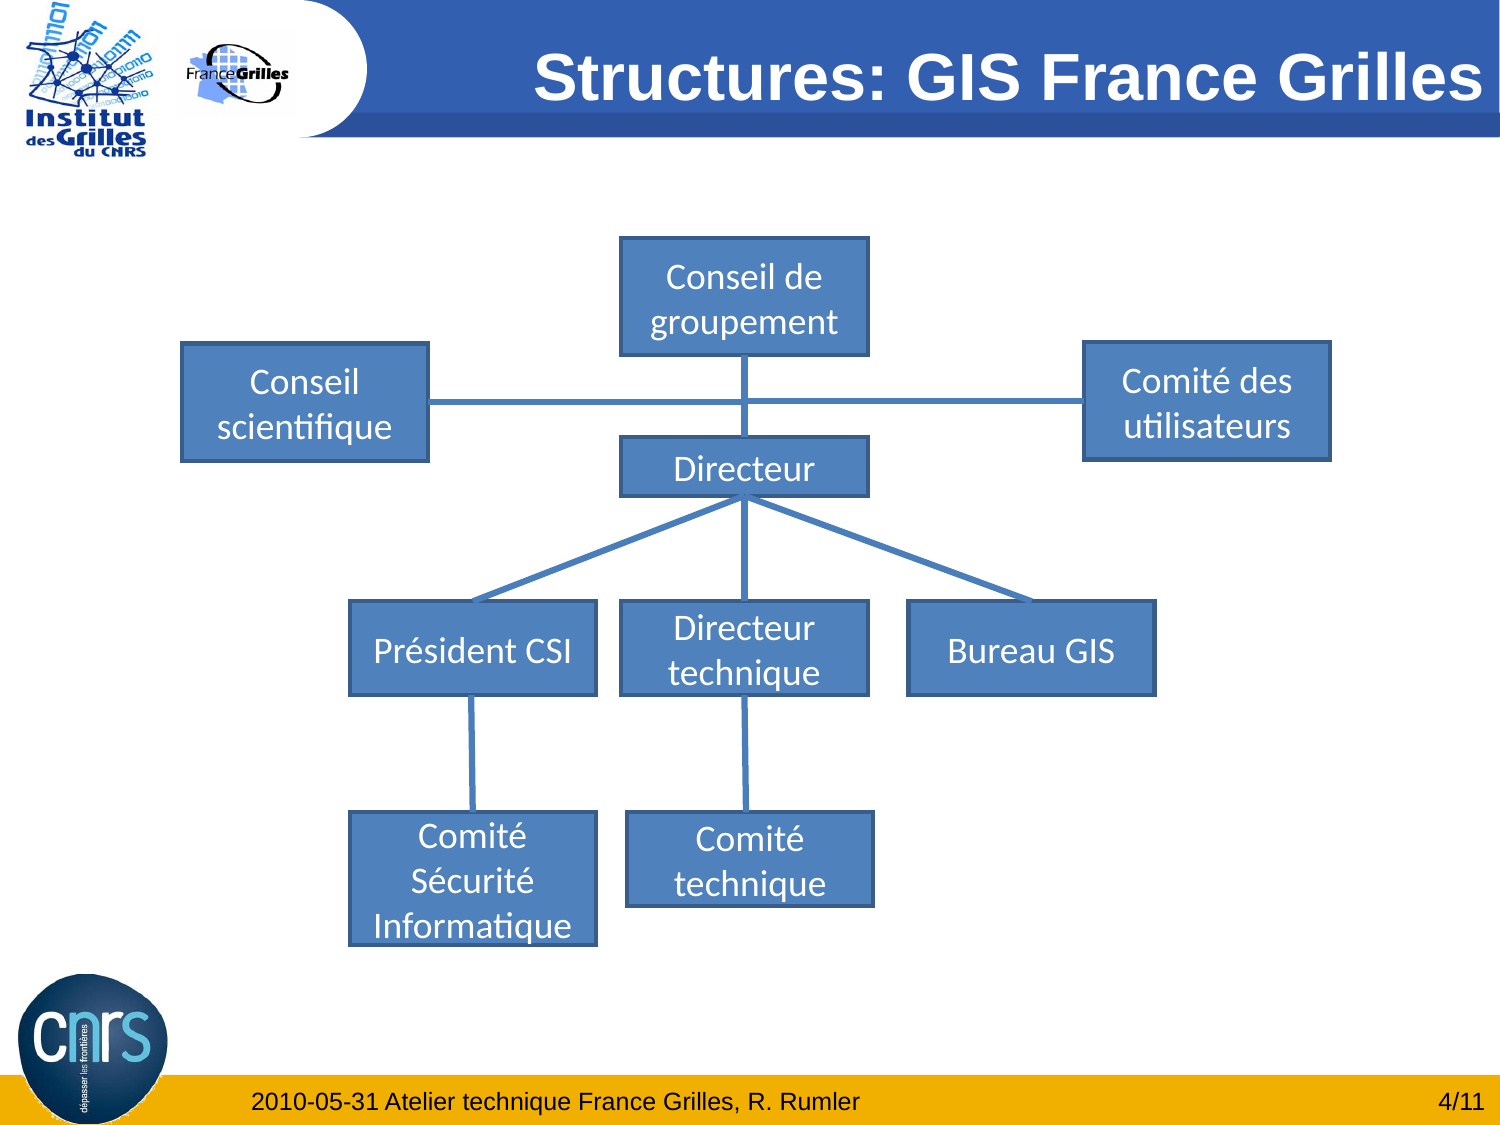

# Structures: GIS France Grilles
Conseil de groupement
Comité des utilisateurs
Conseil scientifique
Directeur
Président CSI
Directeur technique
Bureau GIS
Comité Sécurité Informatique
Comité technique
2010-05-31 Atelier technique France Grilles, R. Rumler